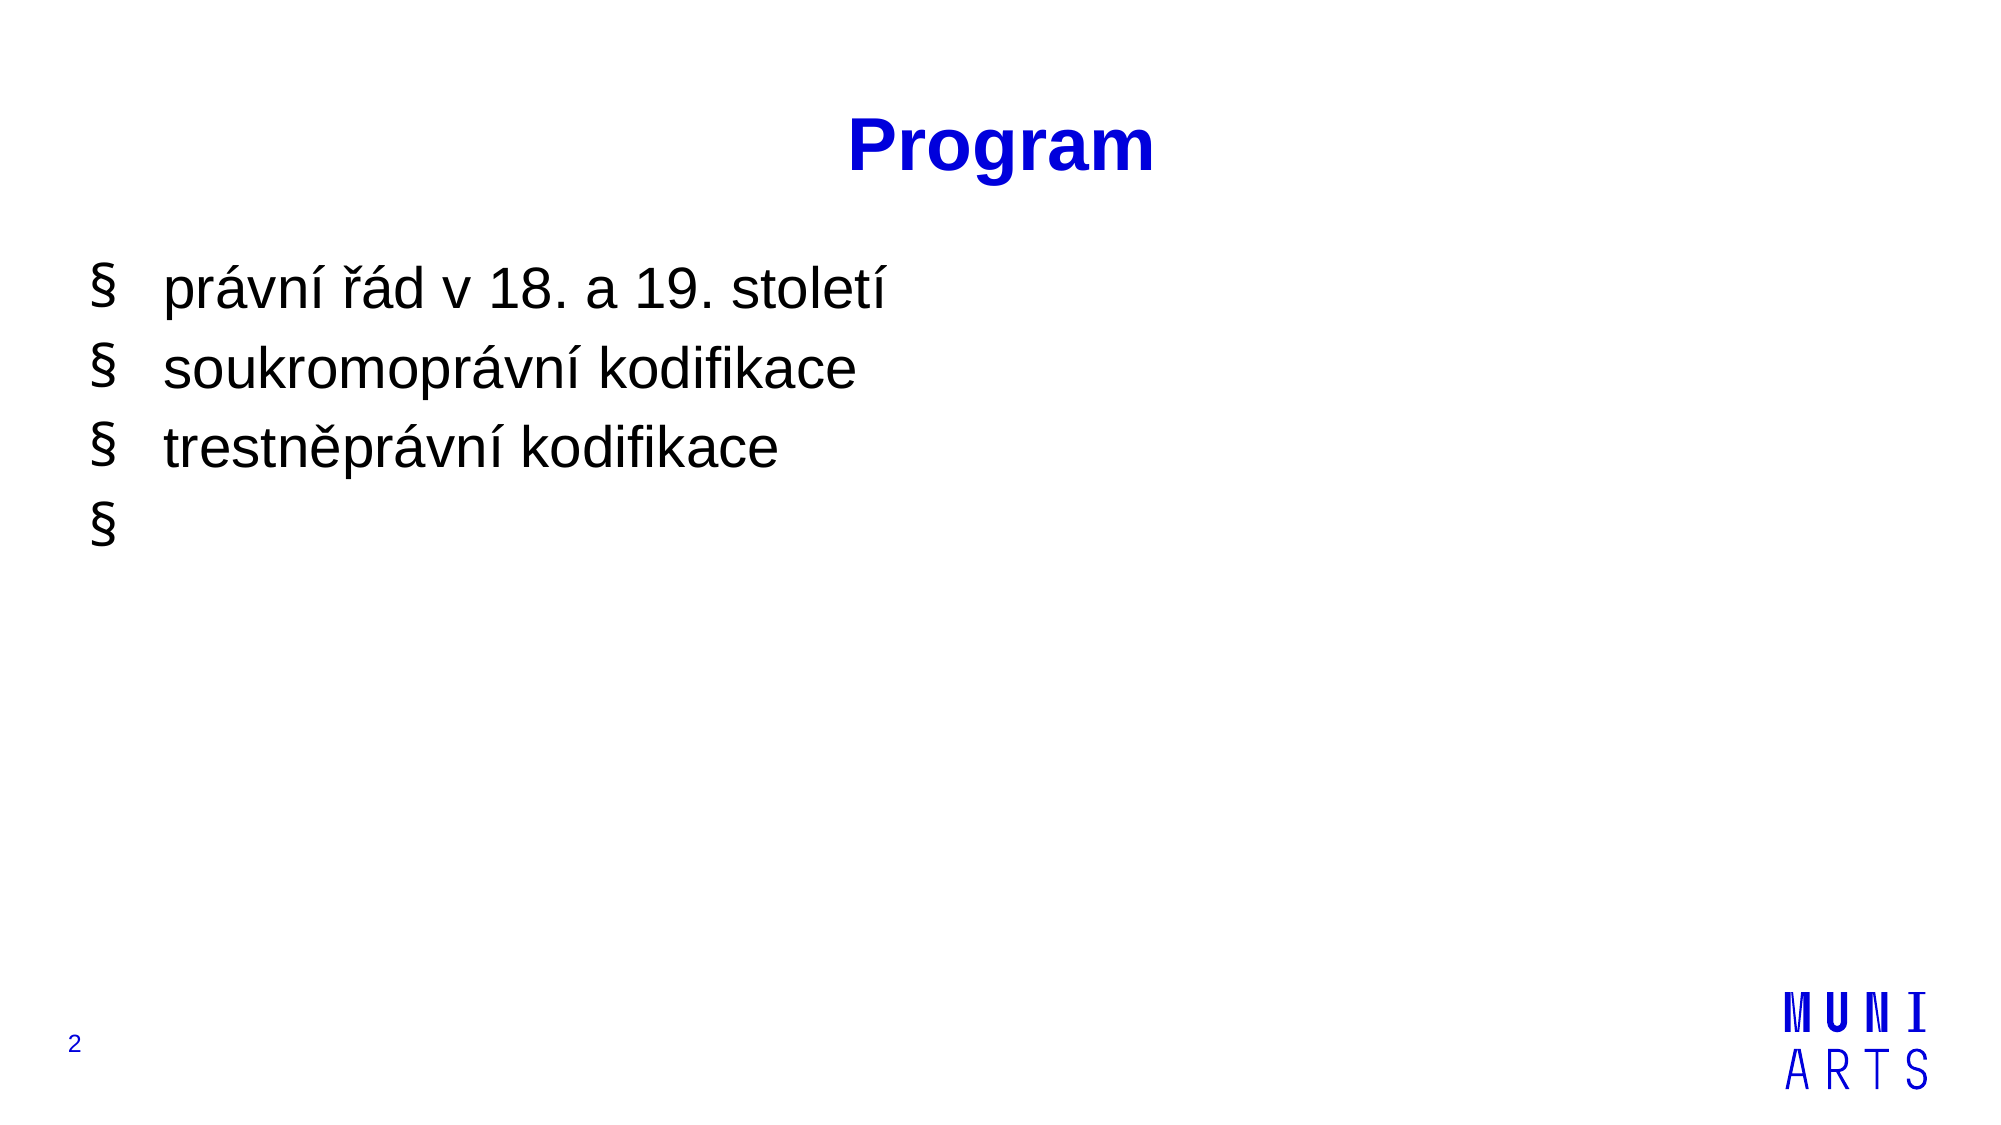

# Program
právní řád v 18. a 19. století
soukromoprávní kodifikace
trestněprávní kodifikace